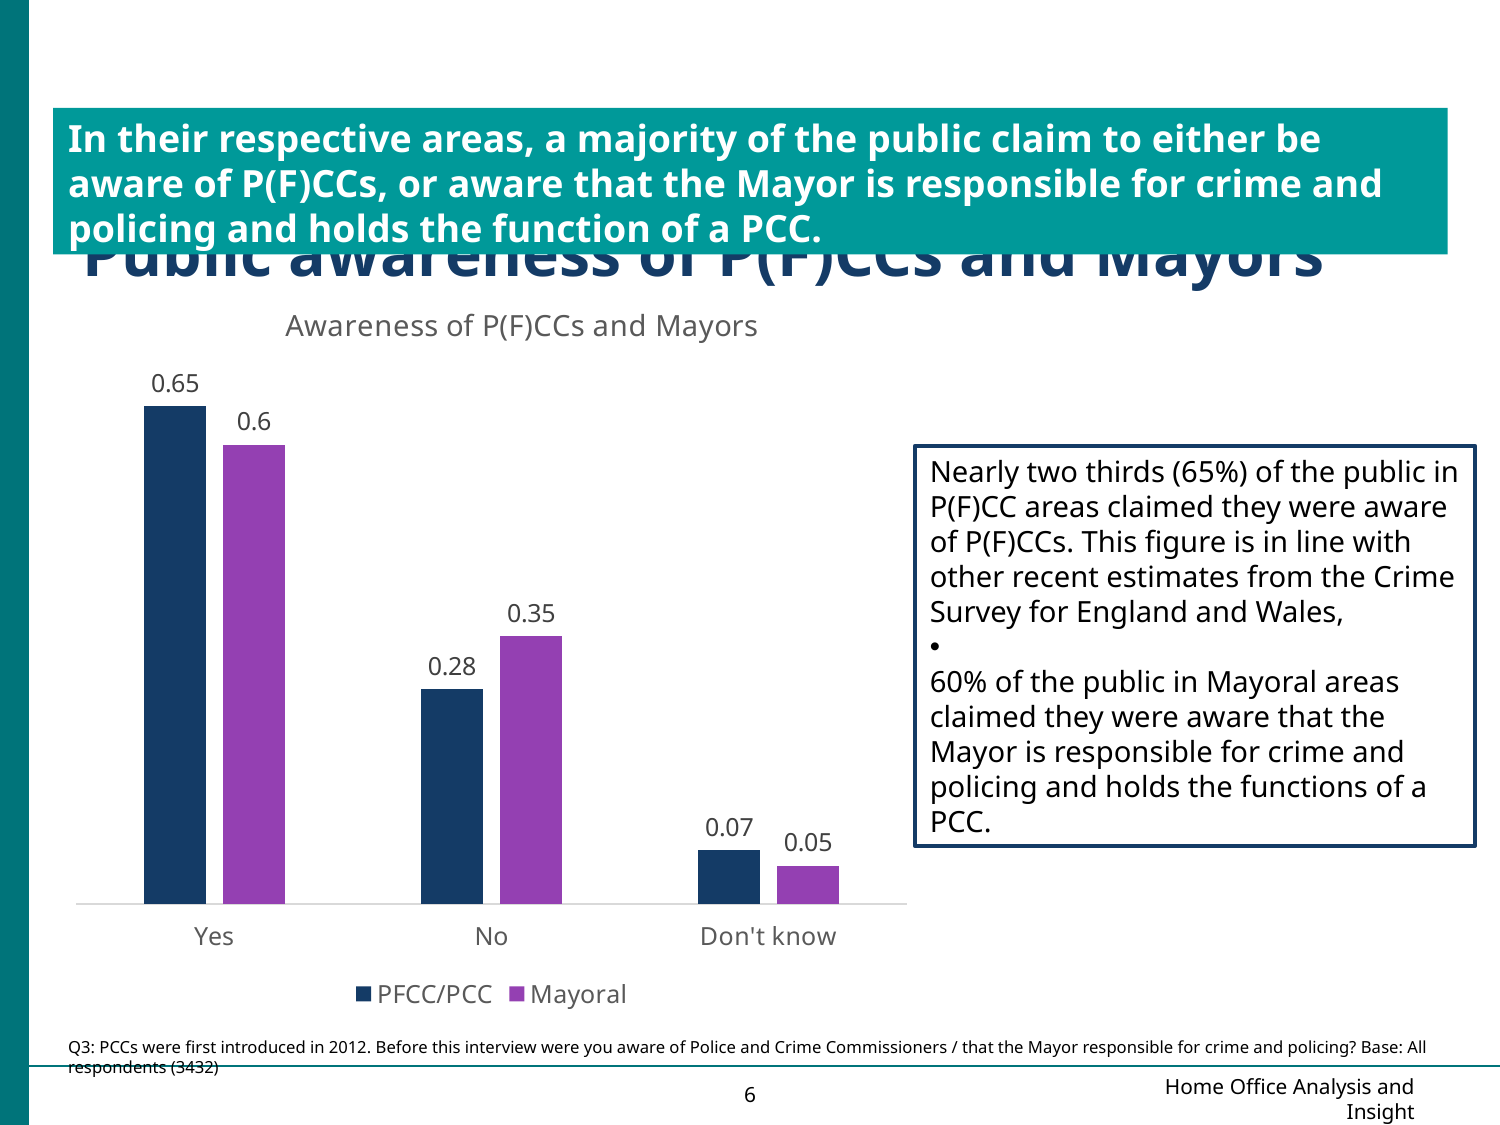

In their respective areas, a majority of the public claim to either be aware of P(F)CCs, or aware that the Mayor is responsible for crime and policing and holds the function of a PCC.
# Public awareness of P(F)CCs and Mayors
### Chart: Awareness of P(F)CCs and Mayors
| Category | PFCC/PCC | Mayoral |
|---|---|---|
| Yes | 0.65 | 0.6 |
| No | 0.28 | 0.35 |
| Don't know | 0.07 | 0.05 |Nearly two thirds (65%) of the public in P(F)CC areas claimed they were aware of P(F)CCs. This figure is in line with other recent estimates from the Crime Survey for England and Wales,
60% of the public in Mayoral areas claimed they were aware that the Mayor is responsible for crime and policing and holds the functions of a PCC.
Q3: PCCs were first introduced in 2012. Before this interview were you aware of Police and Crime Commissioners / that the Mayor responsible for crime and policing? Base: All respondents (3432)
4